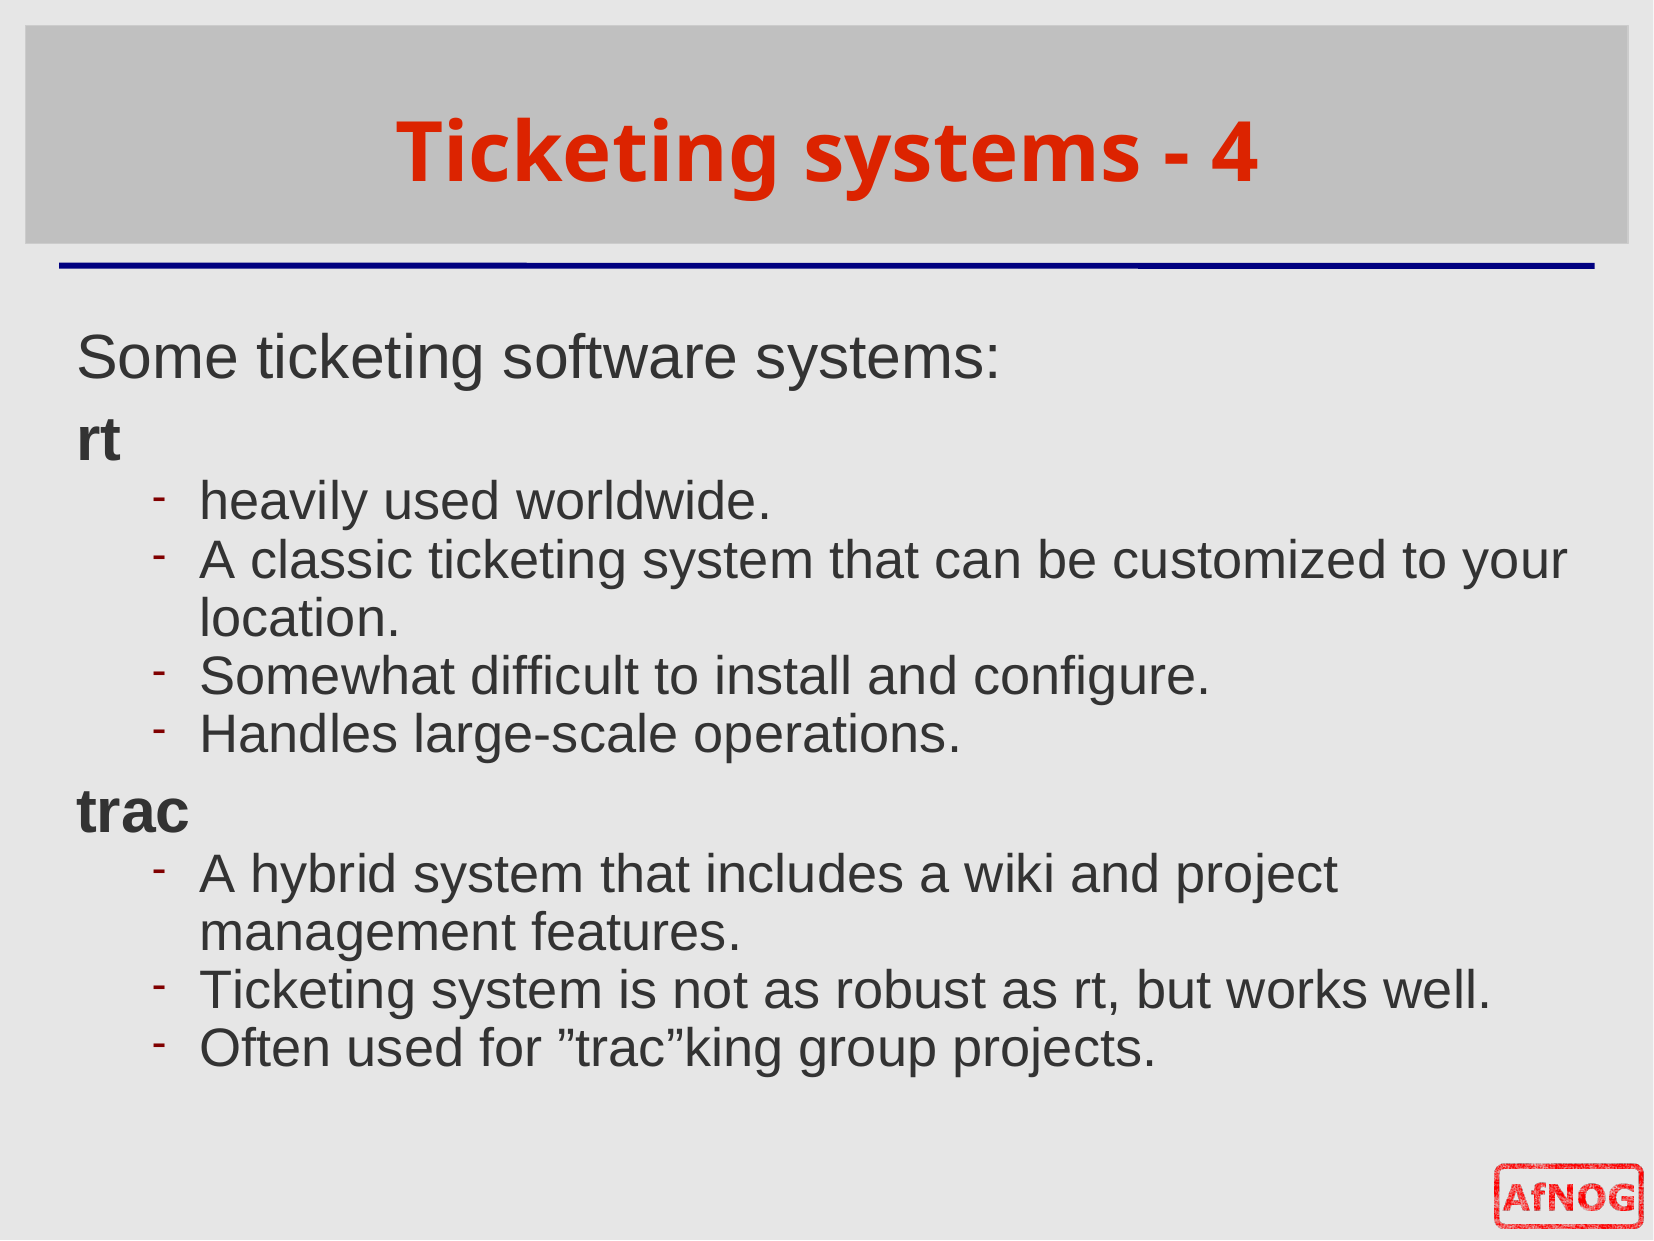

# Ticketing systems - 4
Some ticketing software systems:
rt
heavily used worldwide.
A classic ticketing system that can be customized to your location.
Somewhat difficult to install and configure.
Handles large-scale operations.
trac
A hybrid system that includes a wiki and project management features.
Ticketing system is not as robust as rt, but works well.
Often used for ”trac”king group projects.